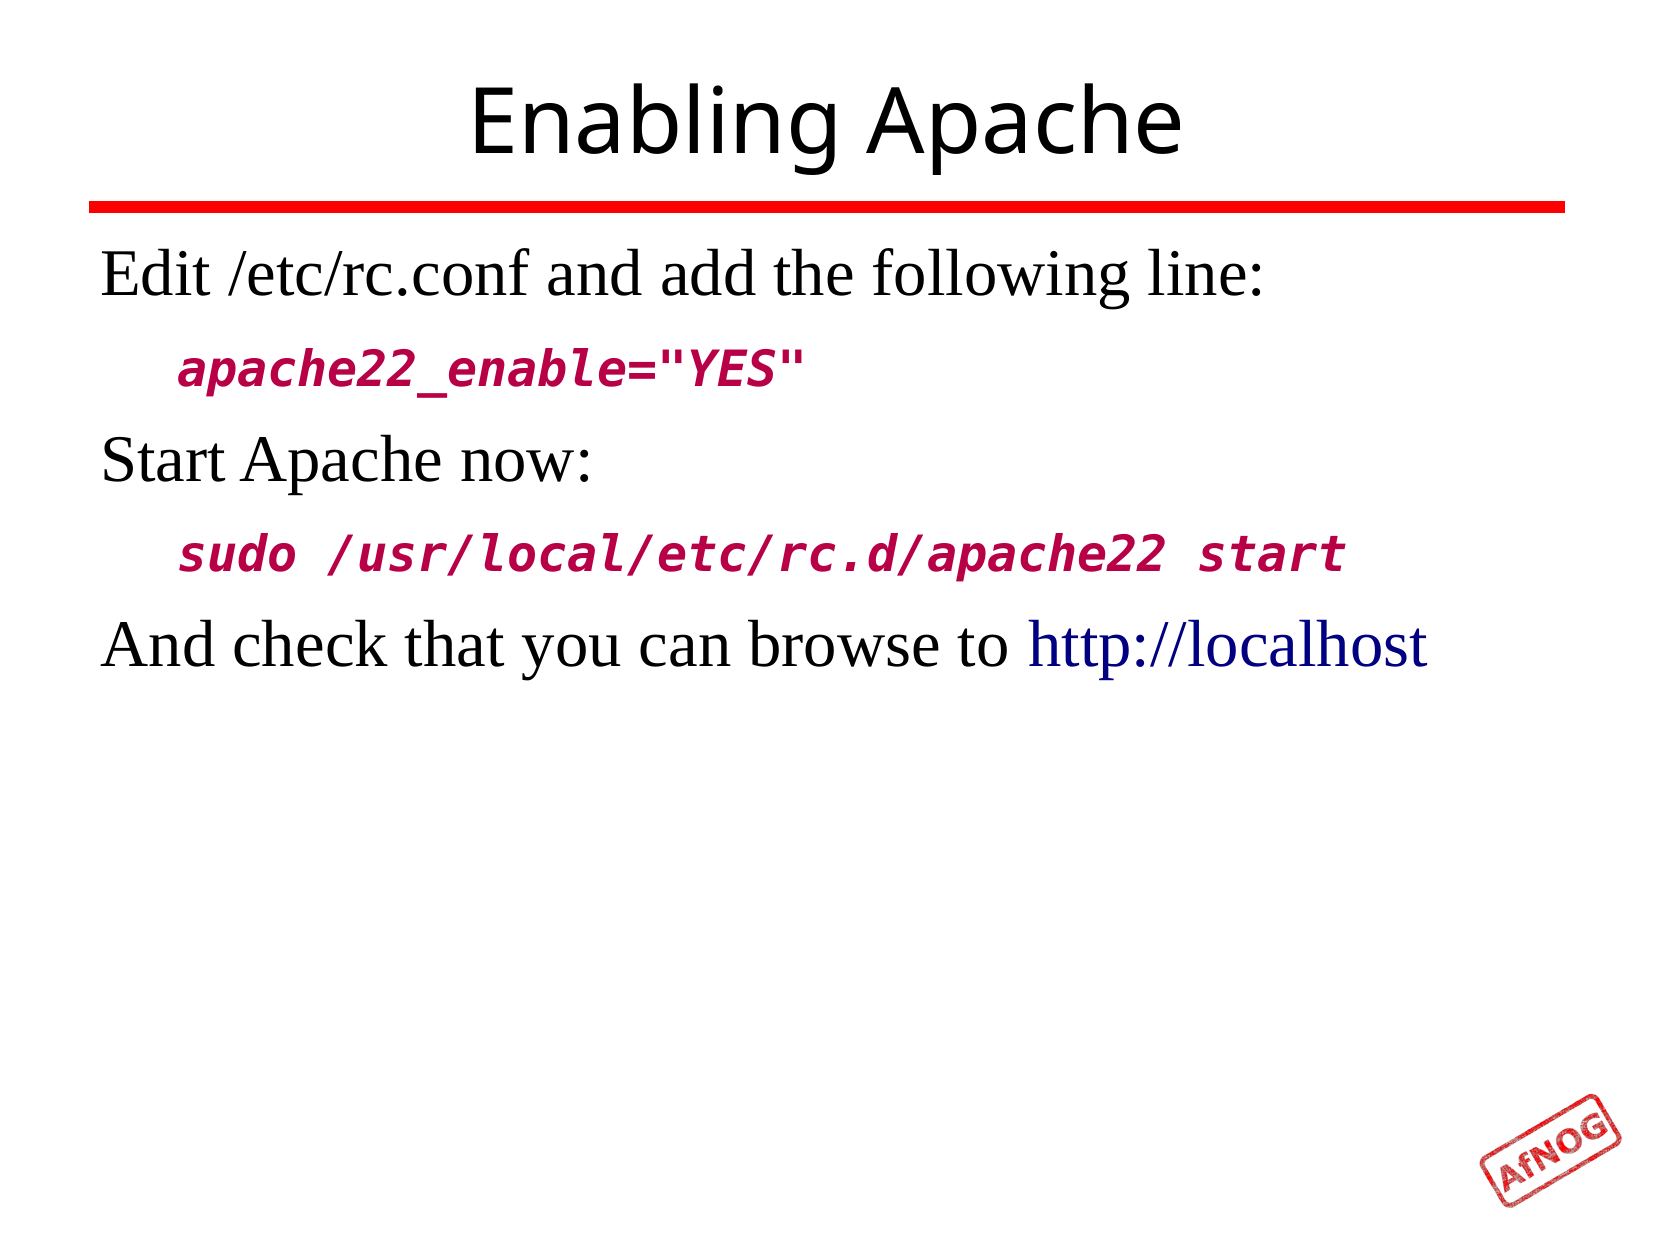

# Enabling Apache
Edit /etc/rc.conf and add the following line:
apache22_enable="YES"
Start Apache now:
sudo /usr/local/etc/rc.d/apache22 start
And check that you can browse to http://localhost